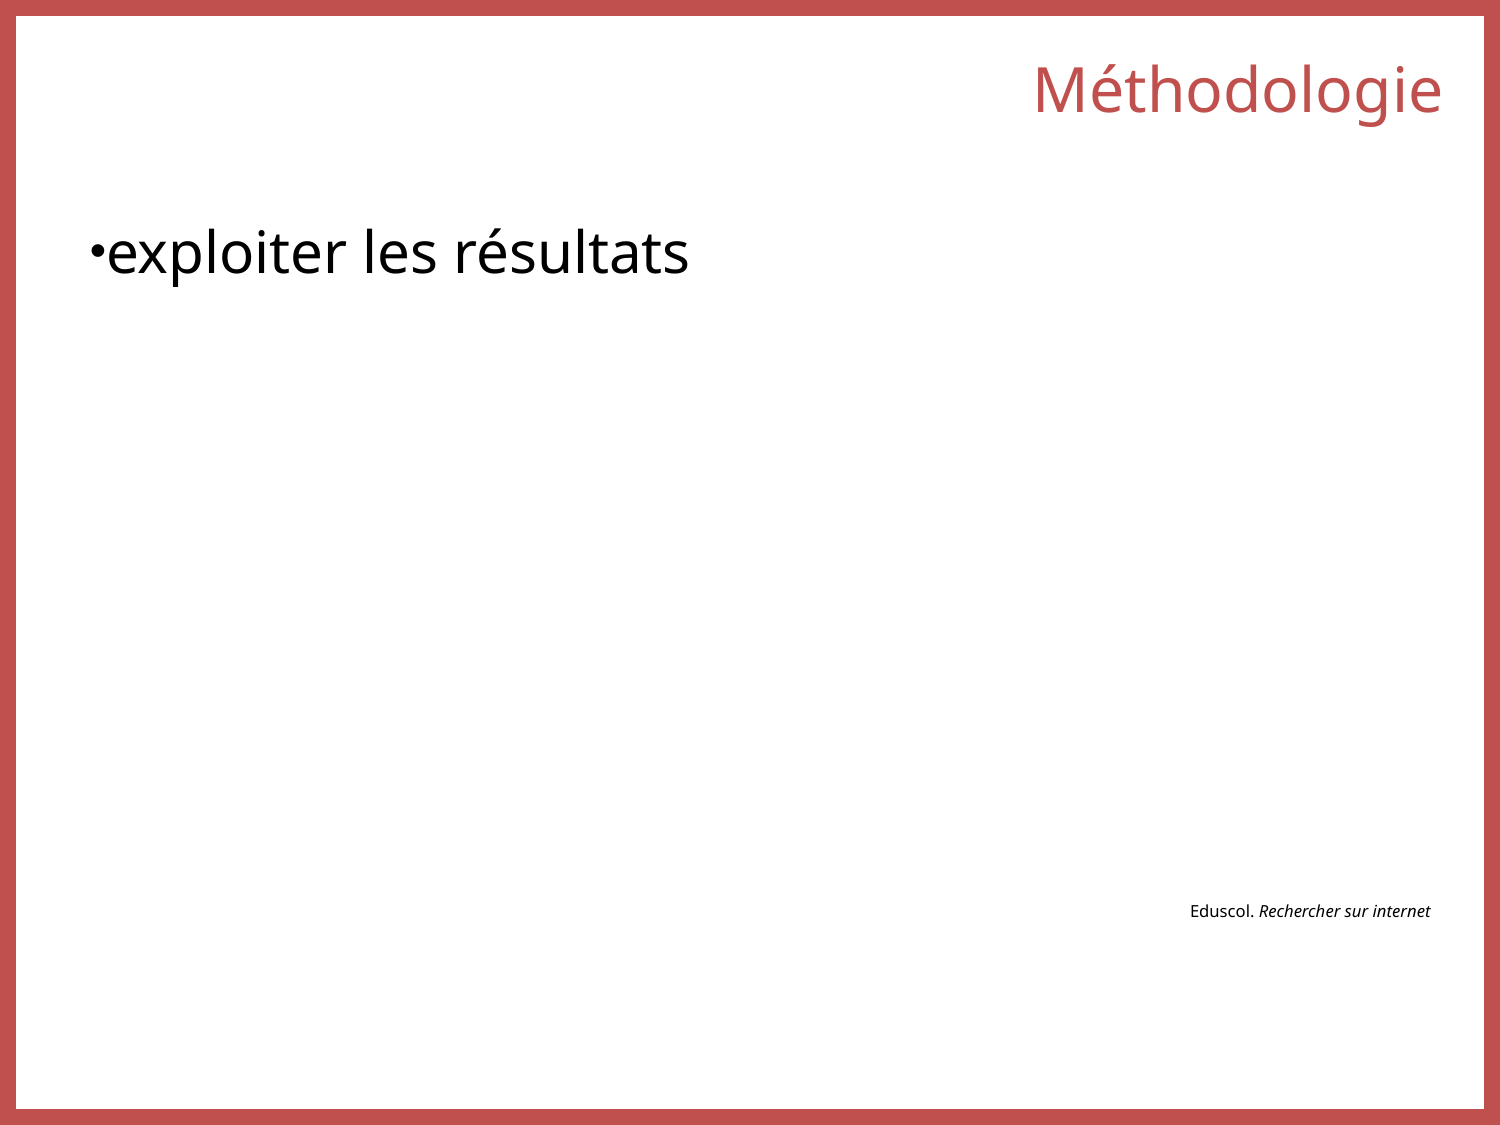

Méthodologie
exploiter les résultats
Eduscol. Rechercher sur internet